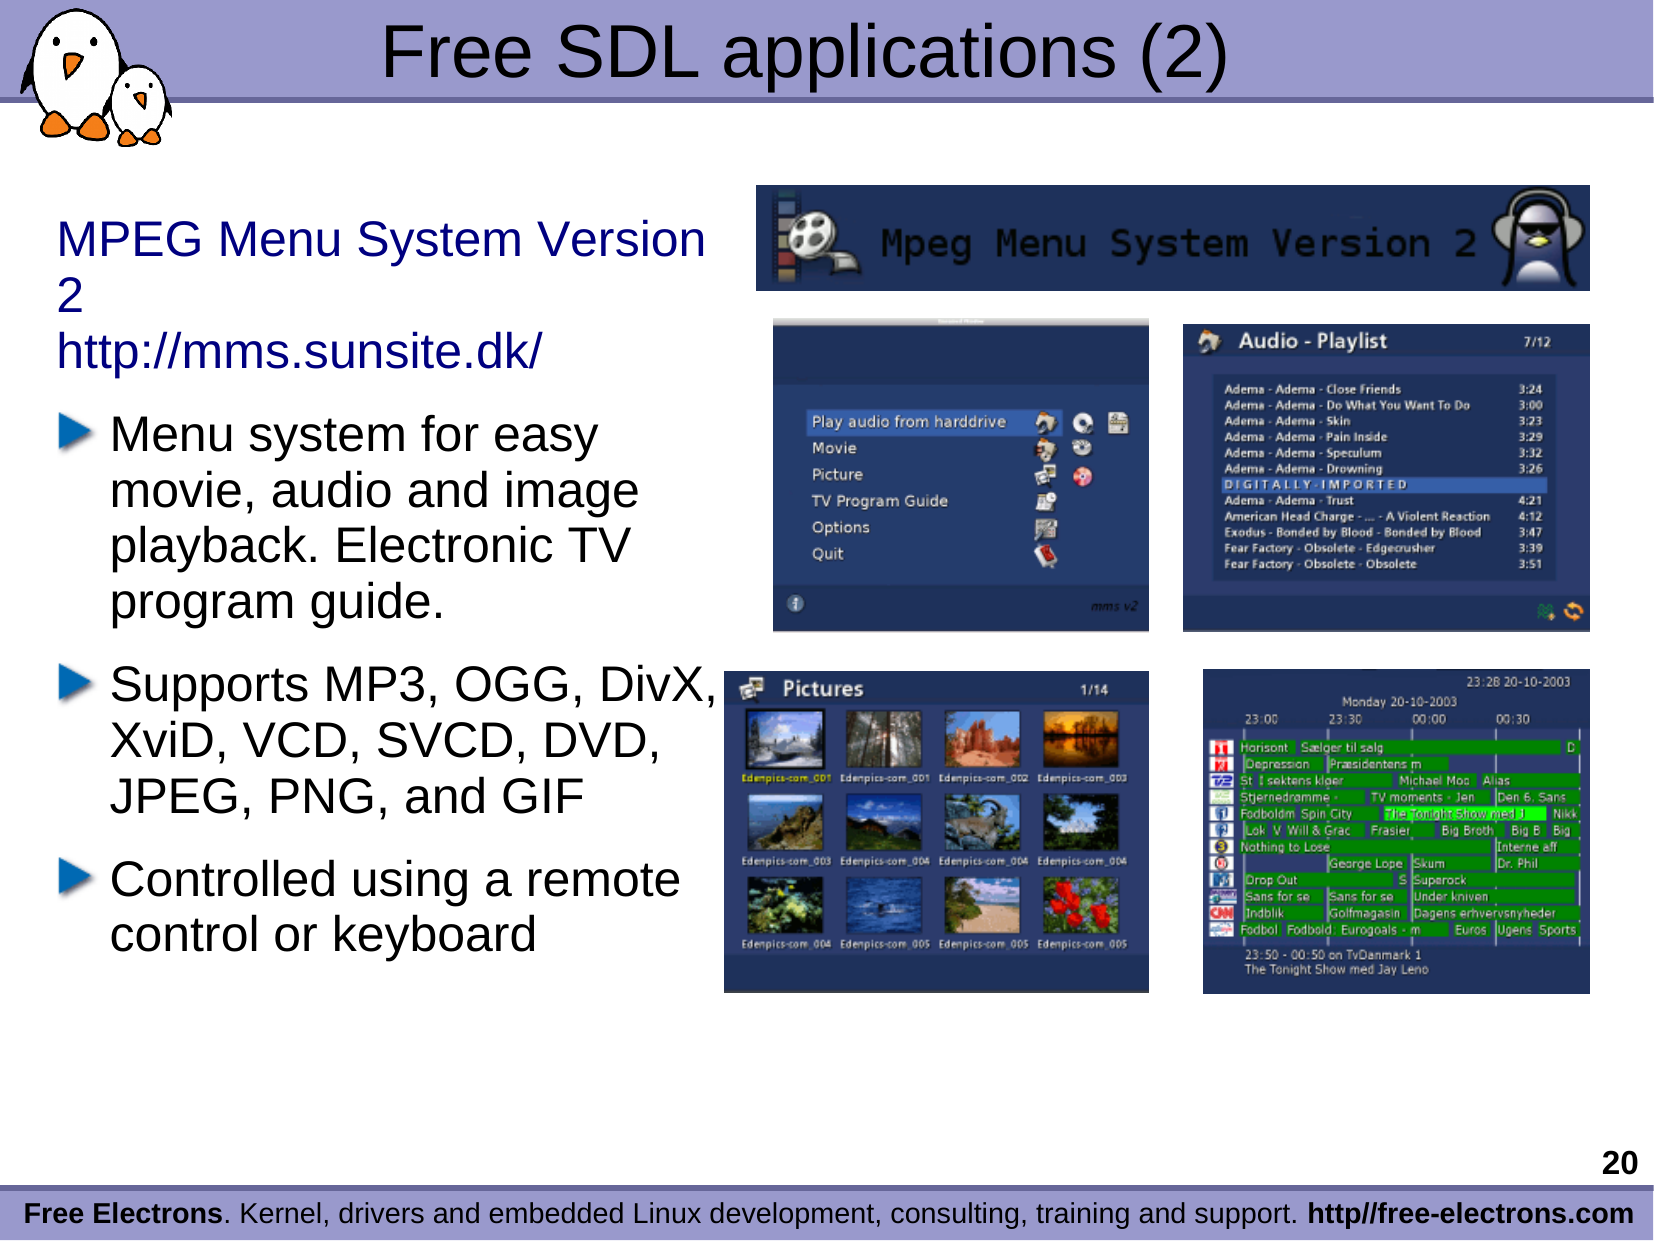

# Free SDL applications (2)
MPEG Menu System Version 2
http://mms.sunsite.dk/
Menu system for easy movie, audio and image playback. Electronic TV program guide.
Supports MP3, OGG, DivX, XviD, VCD, SVCD, DVD, JPEG, PNG, and GIF
Controlled using a remote control or keyboard